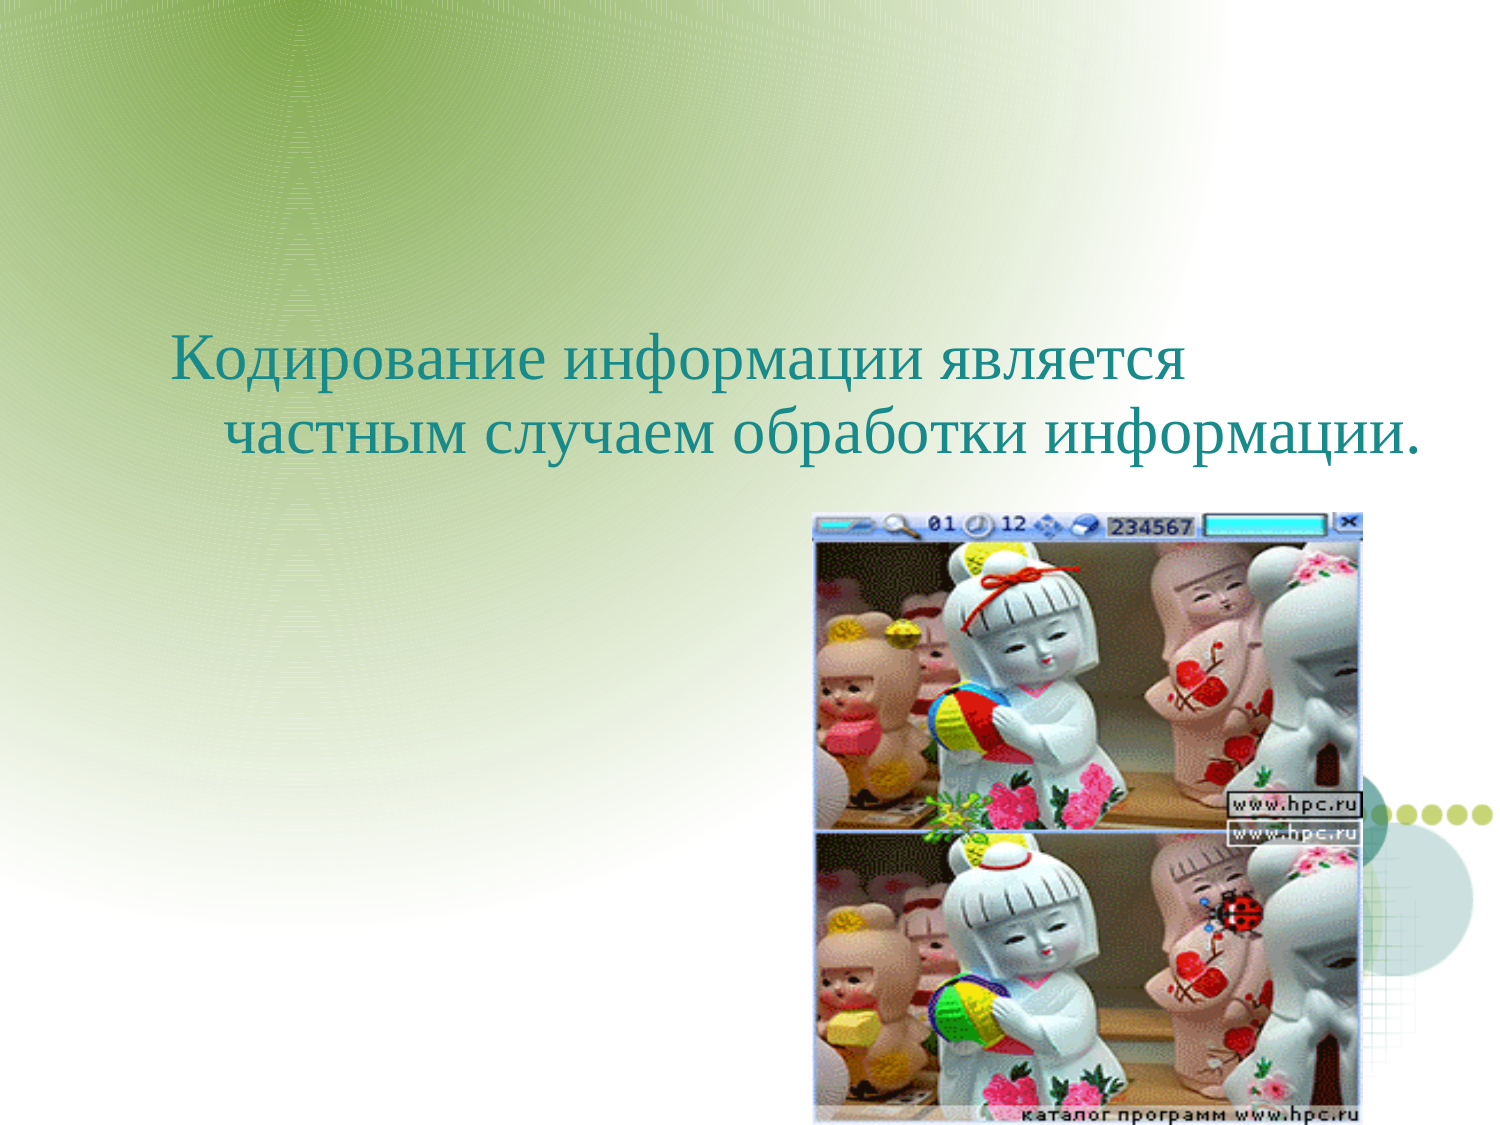

#
Кодирование информации является частным случаем обработки информации.